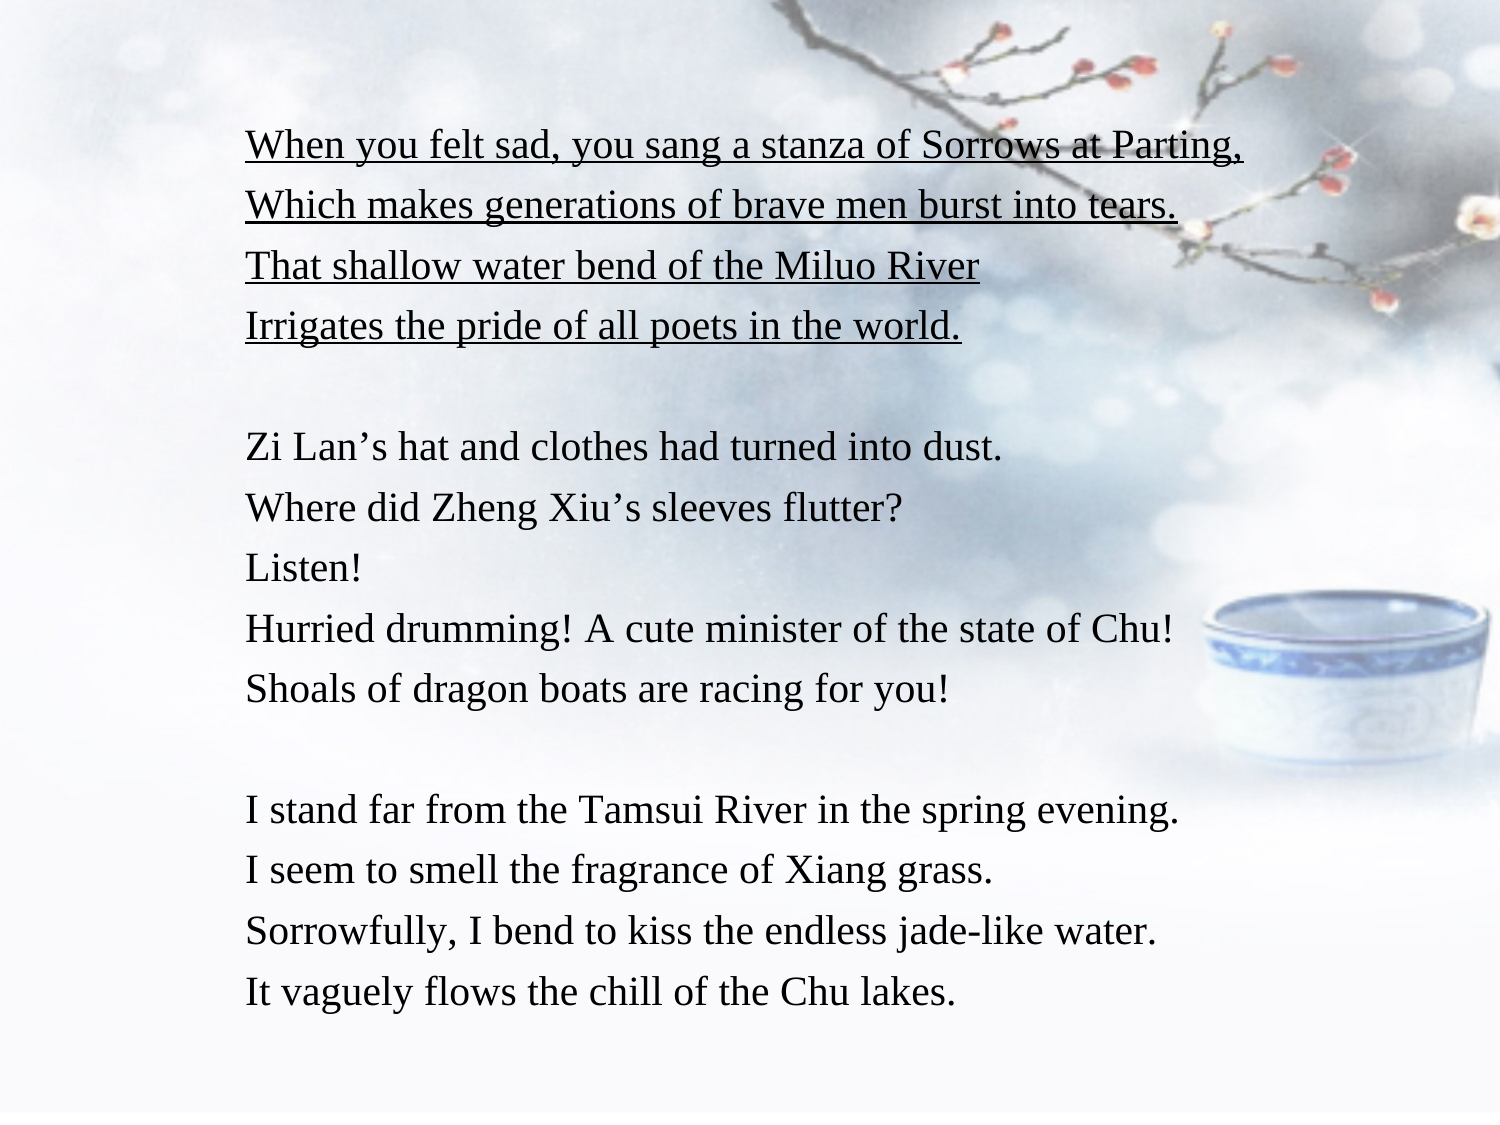

# When you felt sad, you sang a stanza of Sorrows at Parting,
Which makes generations of brave men burst into tears.
That shallow water bend of the Miluo River
Irrigates the pride of all poets in the world.
Zi Lan’s hat and clothes had turned into dust.
Where did Zheng Xiu’s sleeves flutter?
Listen!
Hurried drumming! A cute minister of the state of Chu!
Shoals of dragon boats are racing for you!
I stand far from the Tamsui River in the spring evening.
I seem to smell the fragrance of Xiang grass.
Sorrowfully, I bend to kiss the endless jade-like water.
It vaguely flows the chill of the Chu lakes.